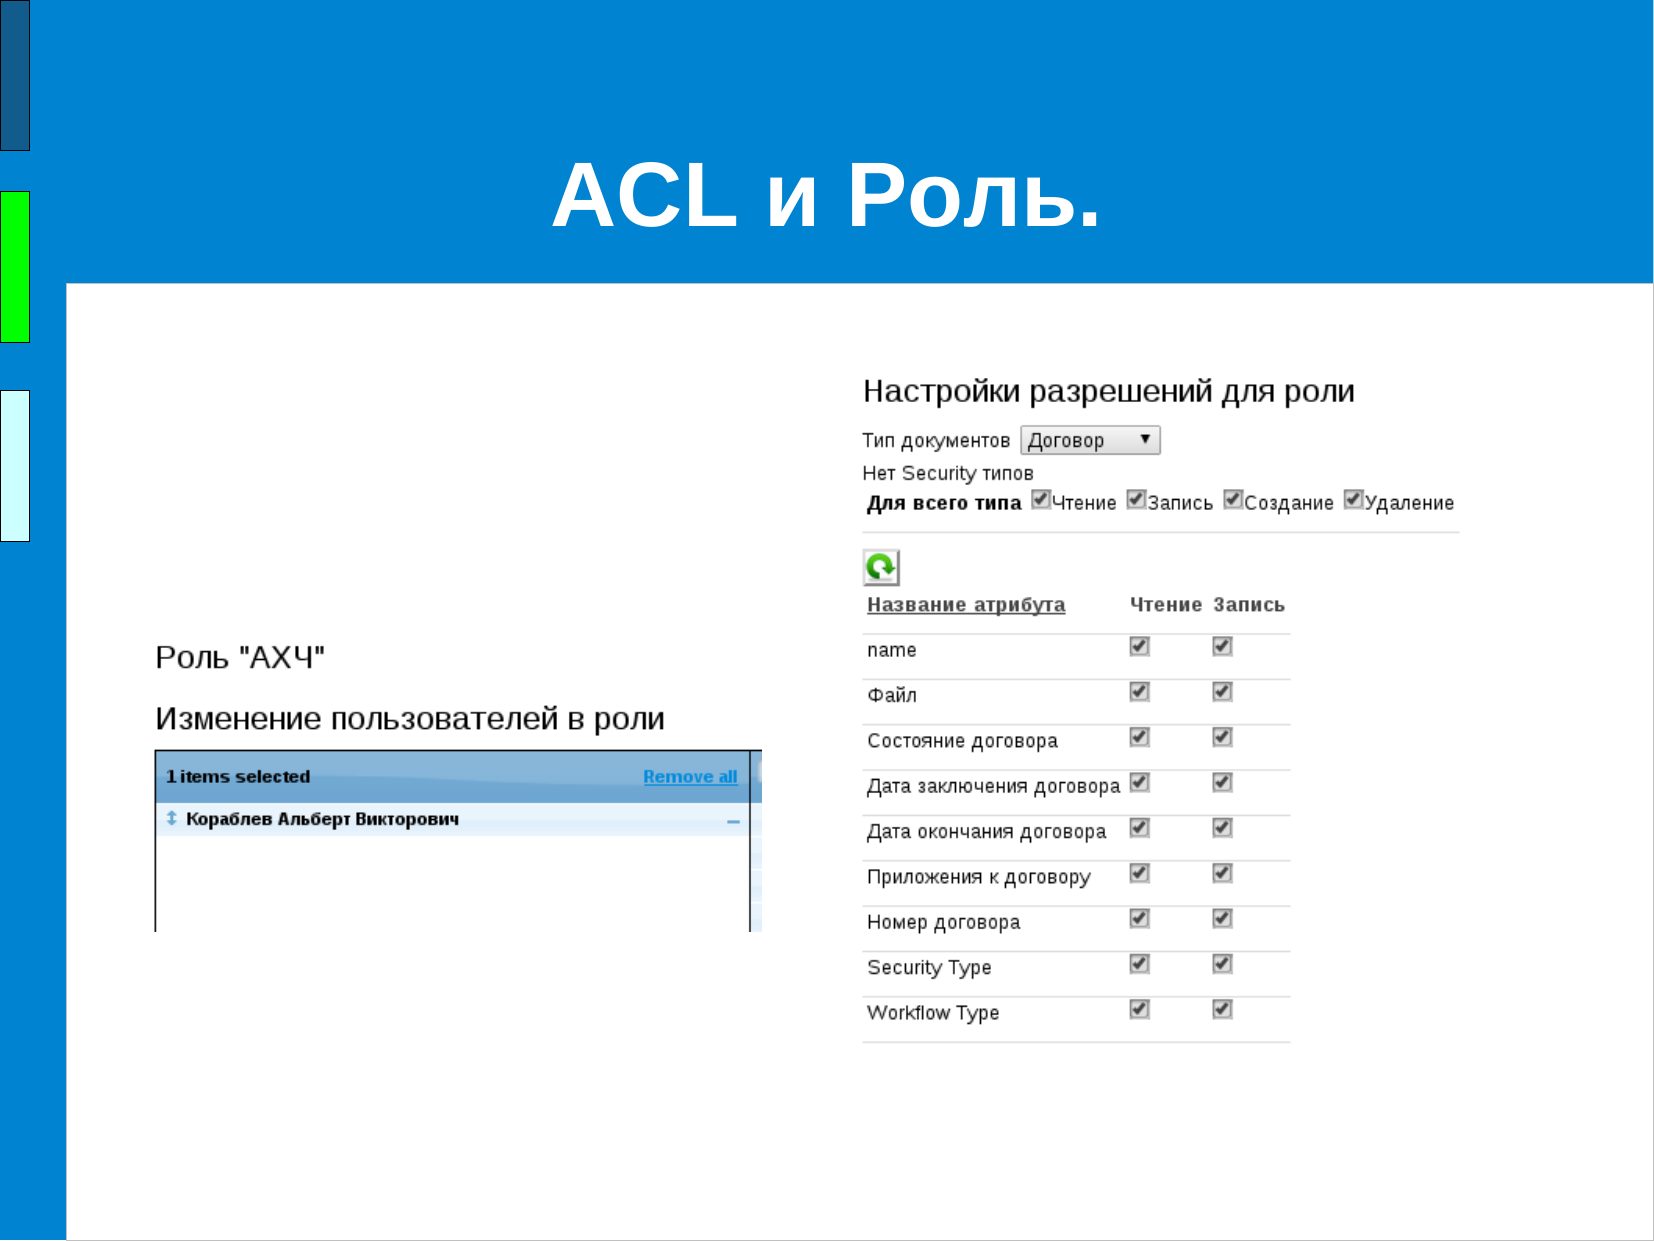

# ACL и Роль.
ООО "Альфа-Интегрум", 2013г.